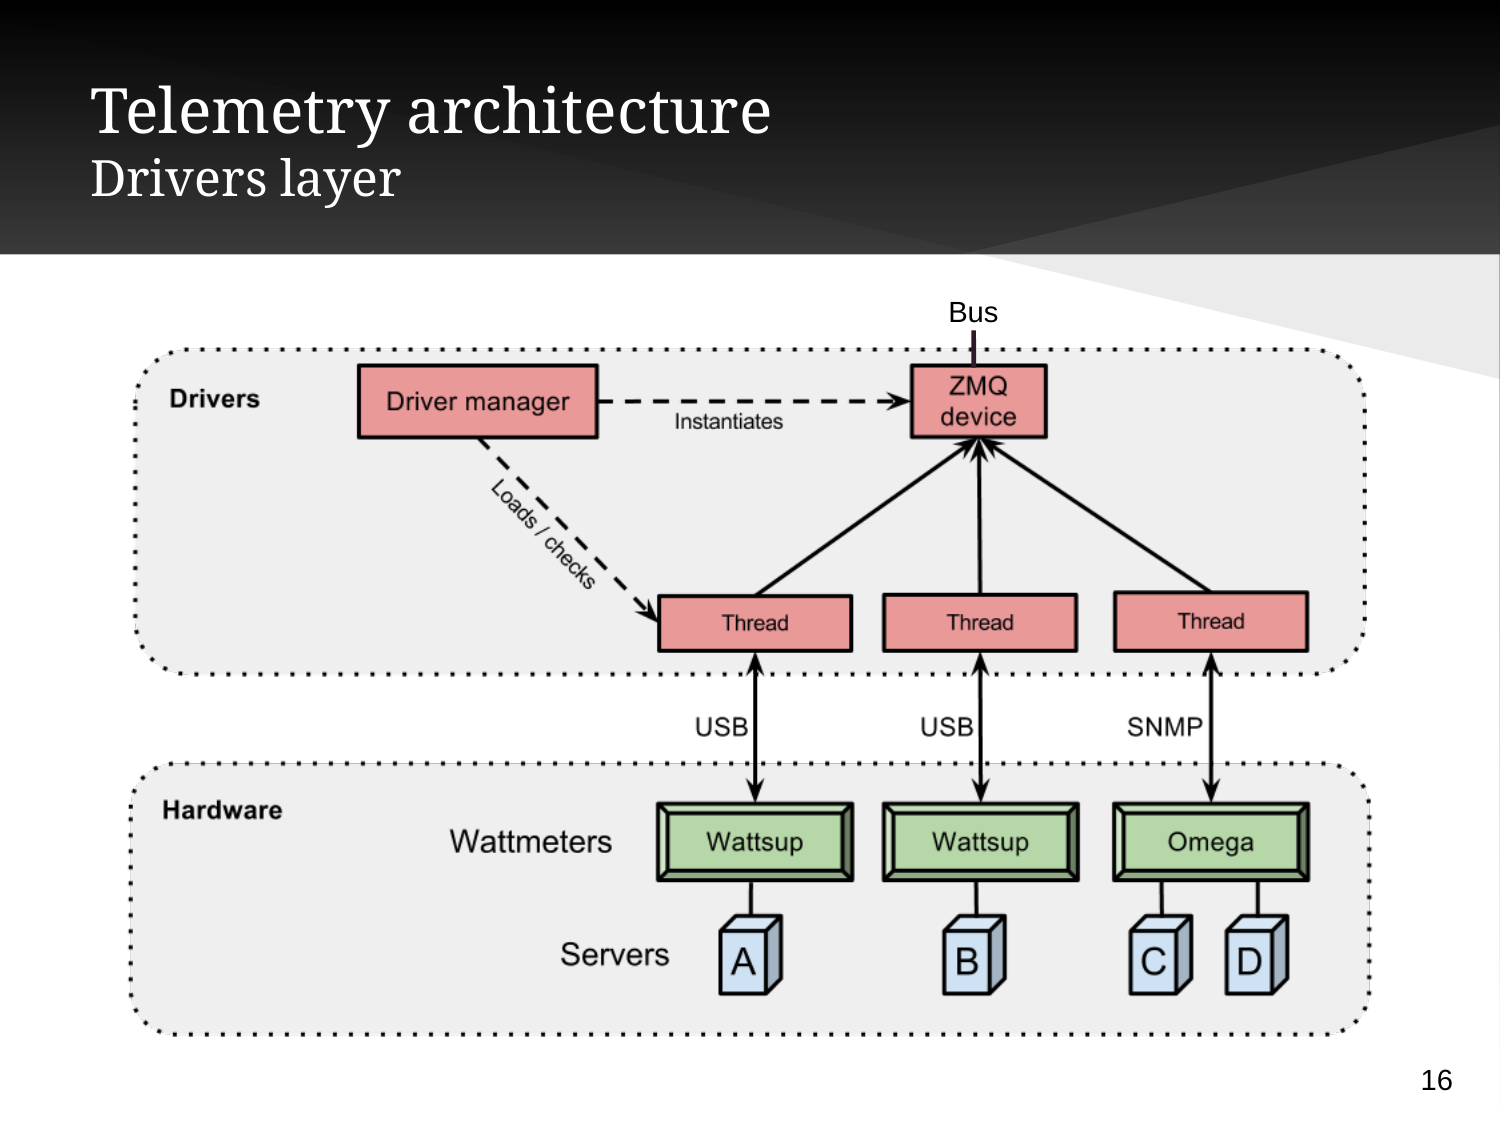

# Telemetry architecture Drivers layer
Bus
16